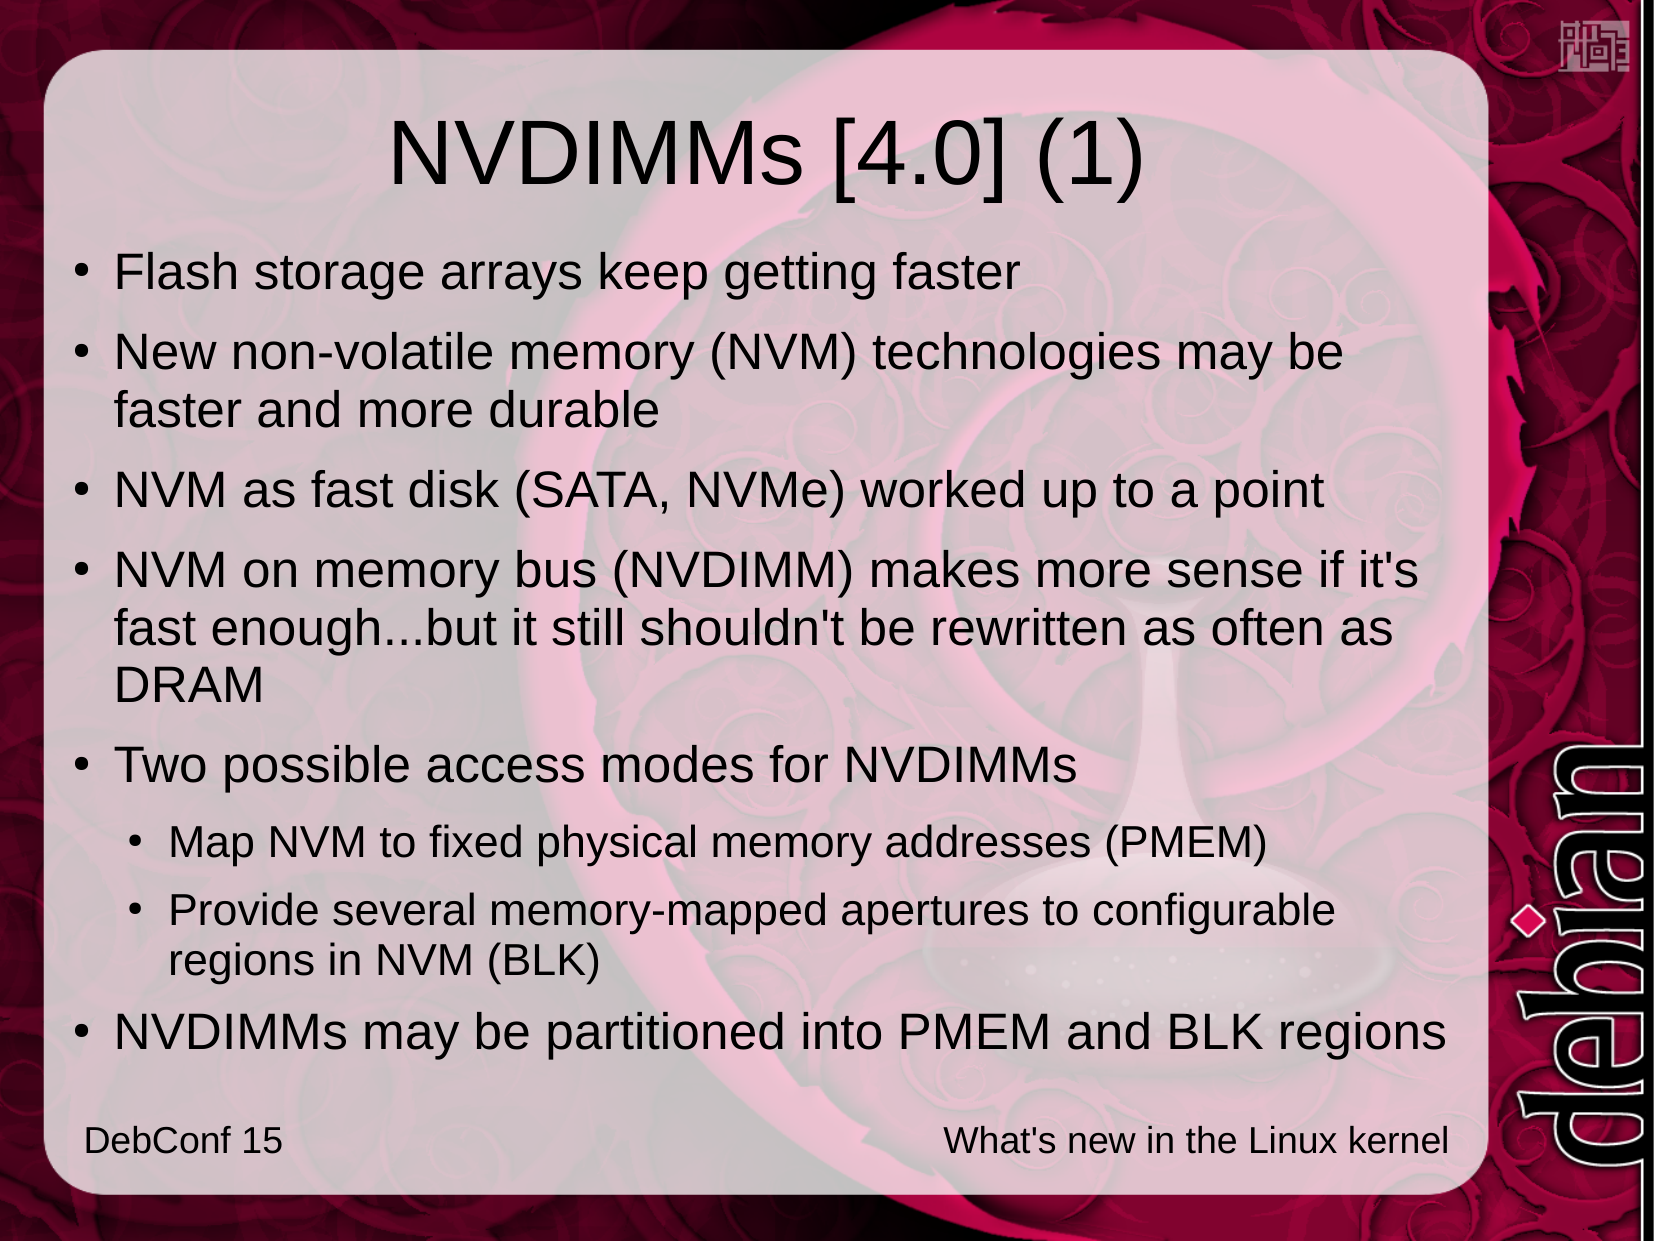

# NVDIMMs [4.0] (1)
Flash storage arrays keep getting faster
New non-volatile memory (NVM) technologies may be faster and more durable
NVM as fast disk (SATA, NVMe) worked up to a point
NVM on memory bus (NVDIMM) makes more sense if it's fast enough...but it still shouldn't be rewritten as often as DRAM
Two possible access modes for NVDIMMs
Map NVM to fixed physical memory addresses (PMEM)
Provide several memory-mapped apertures to configurable regions in NVM (BLK)
NVDIMMs may be partitioned into PMEM and BLK regions
DebConf 15
What's new in the Linux kernel